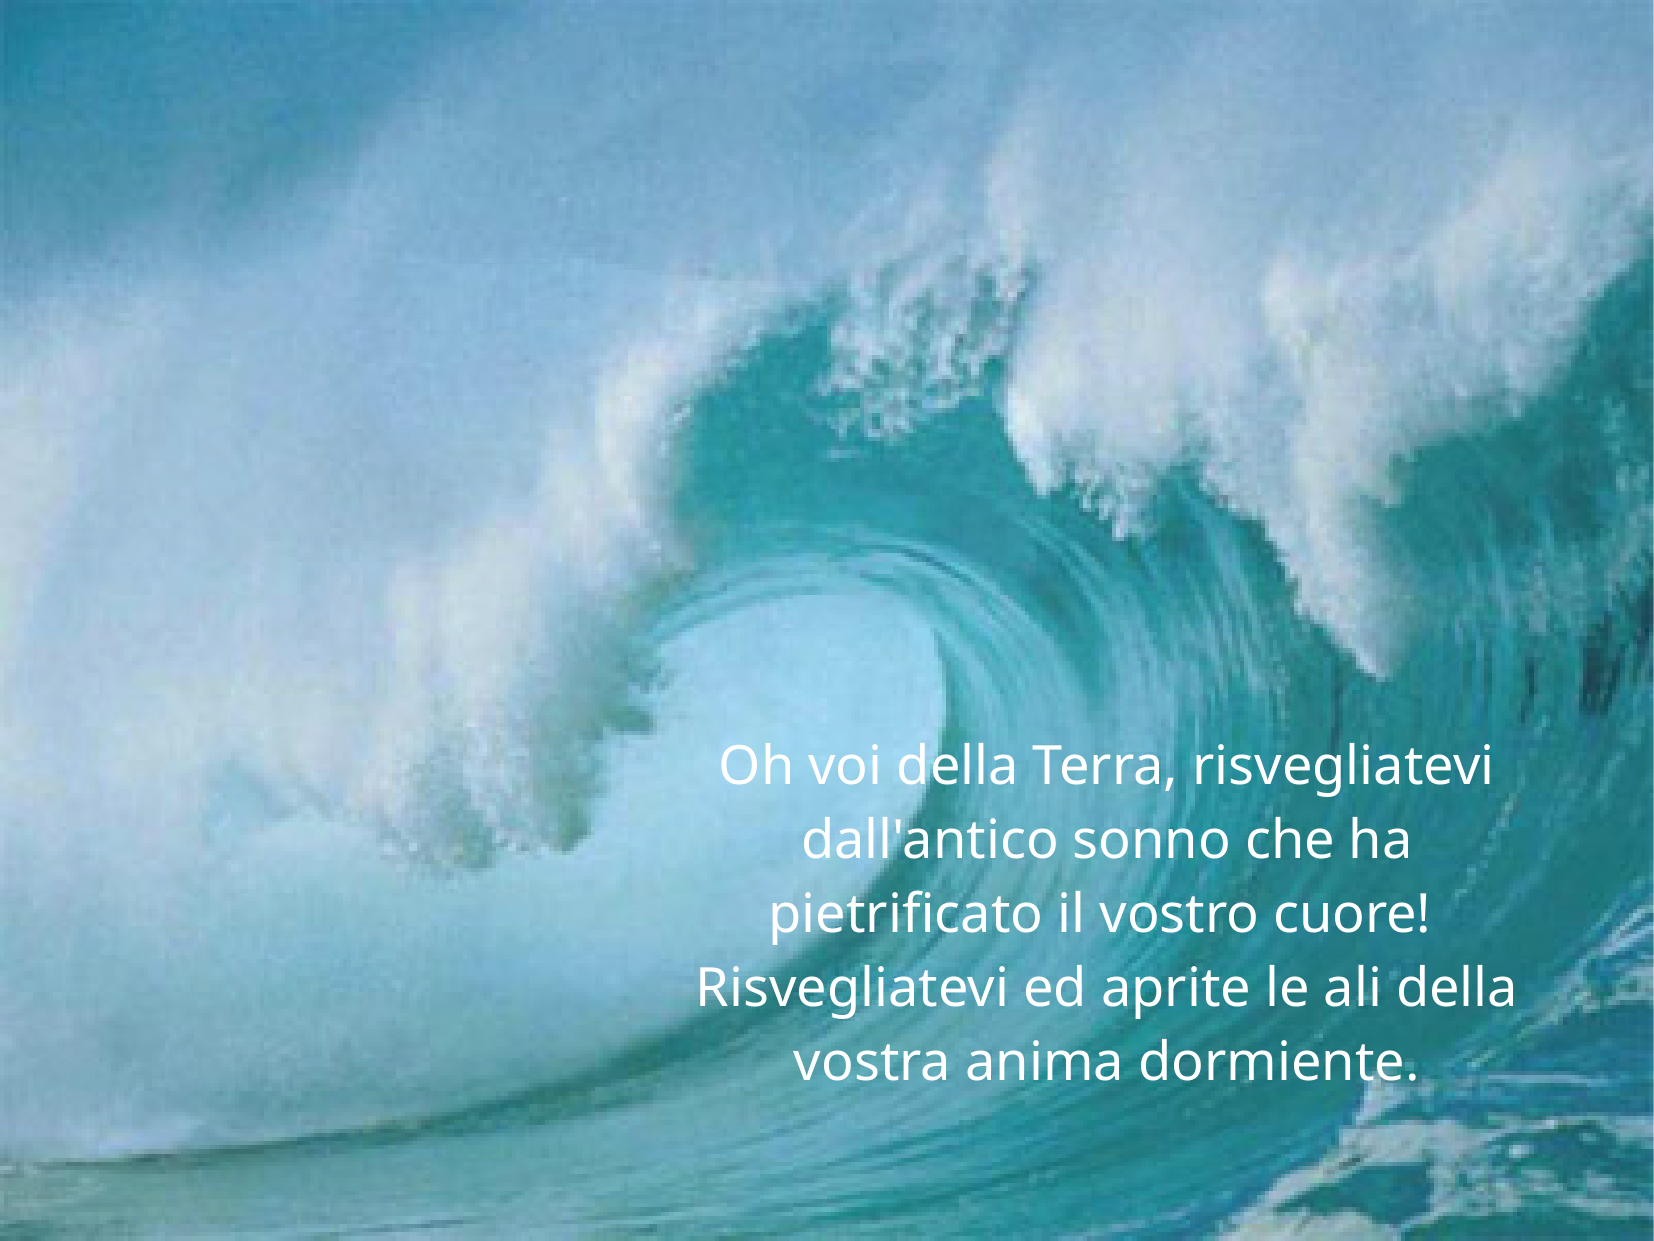

Oh voi della Terra, risvegliatevi dall'antico sonno che ha pietrificato il vostro cuore! Risvegliatevi ed aprite le ali della vostra anima dormiente.